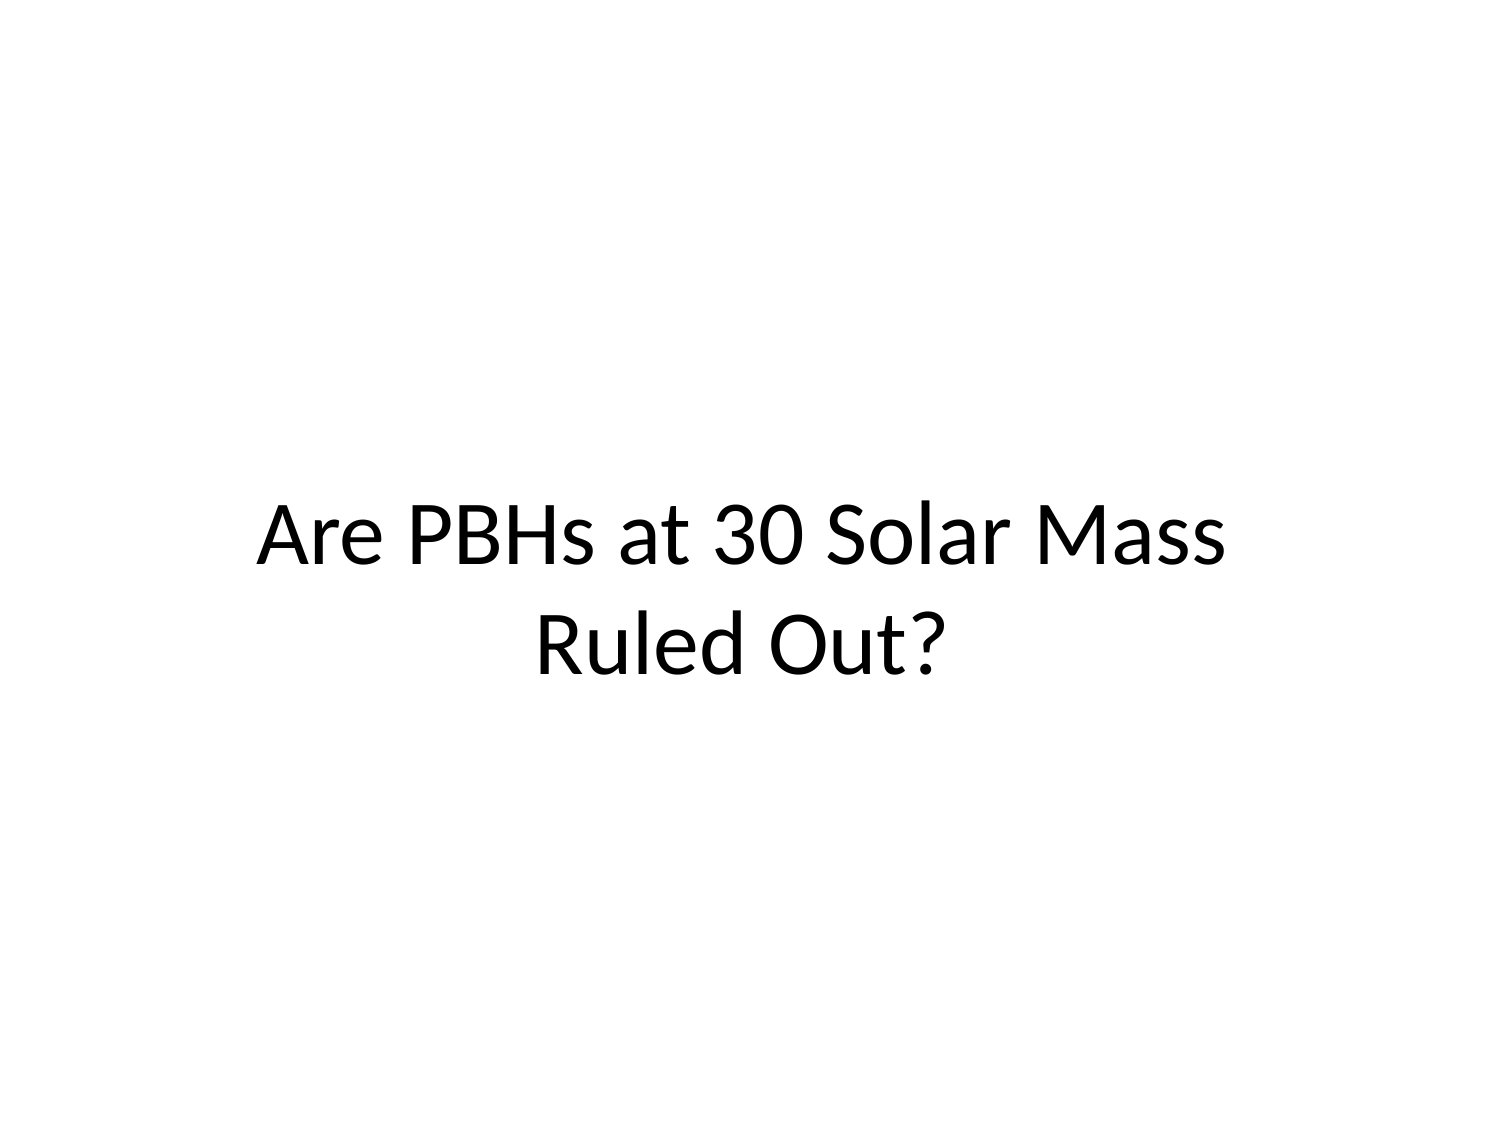

# Are PBHs at 30 Solar Mass Ruled Out?